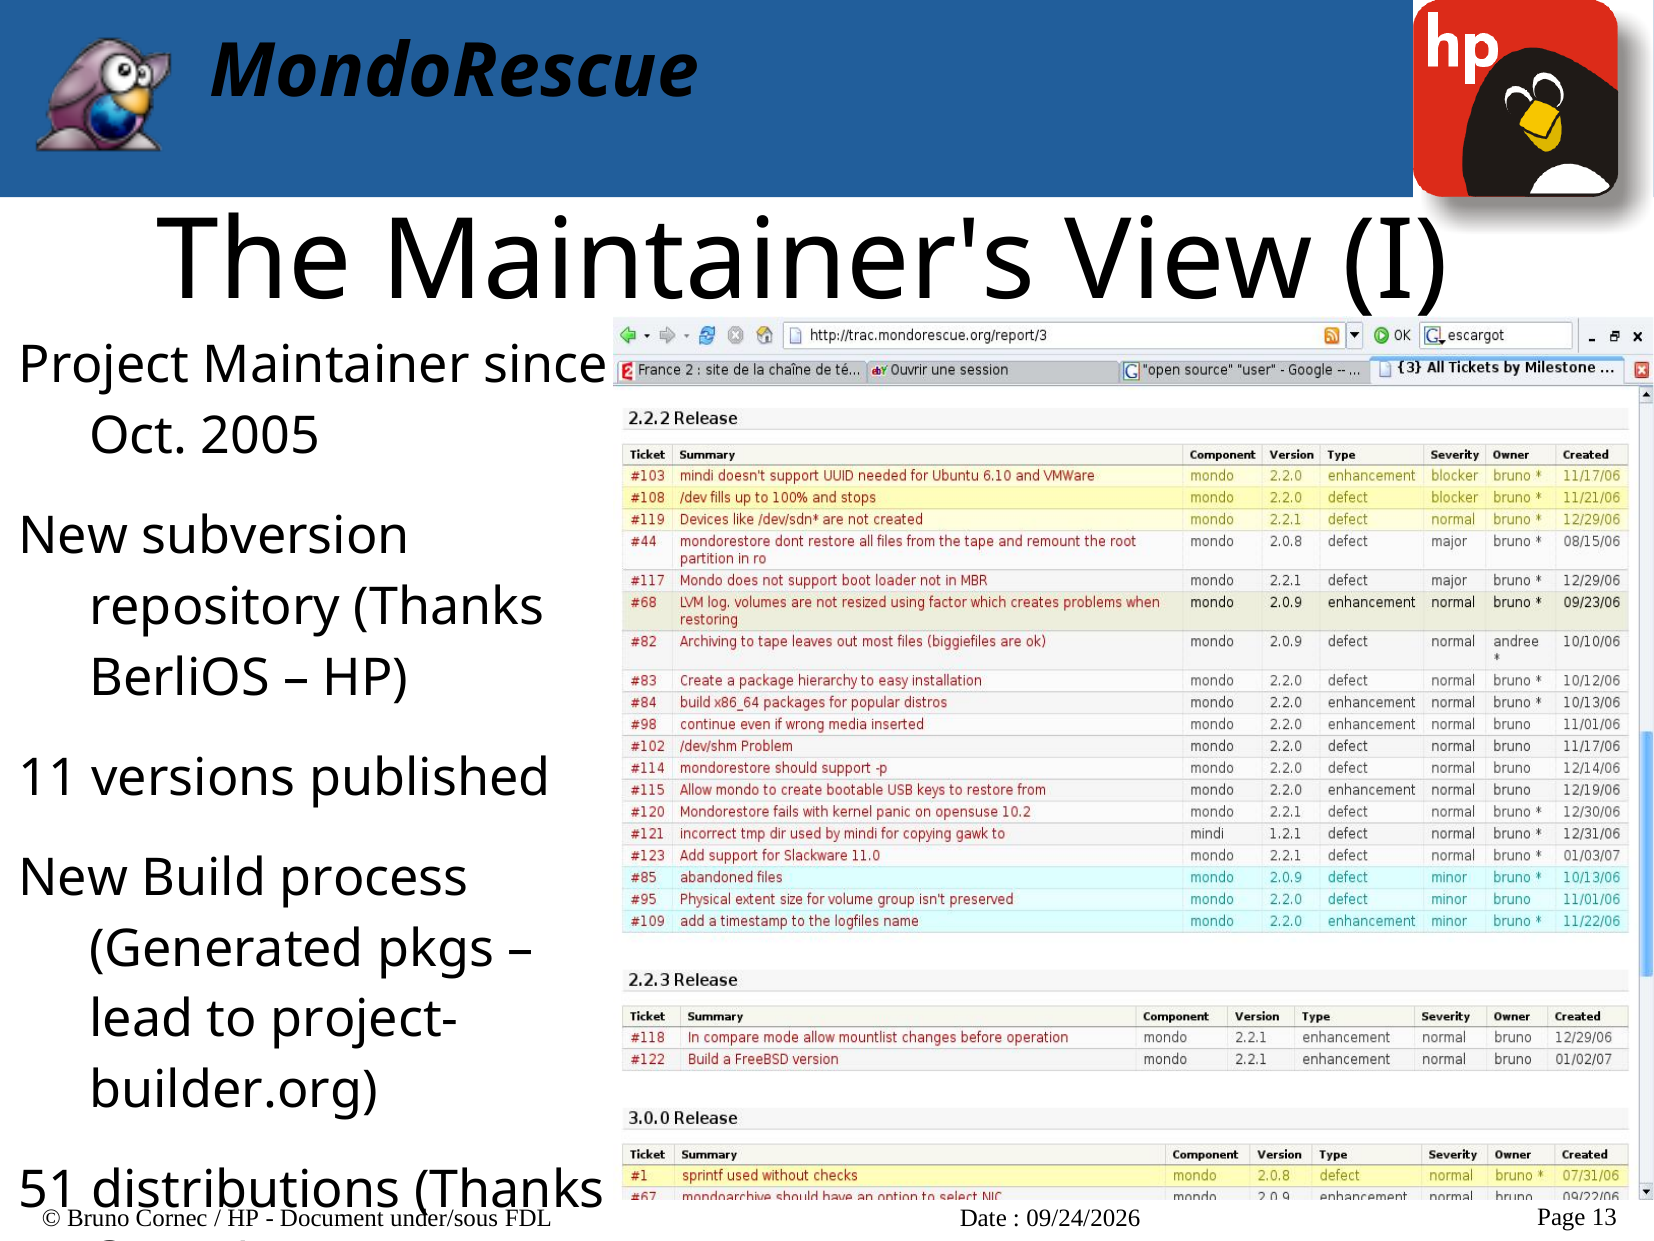

The Maintainer's View (I)
# Project Maintainer since Oct. 2005
New subversion repository (Thanks BerliOS – HP)
11 versions published
New Build process (Generated pkgs – lead to project-builder.org)
51 distributions (Thanks Qemu)